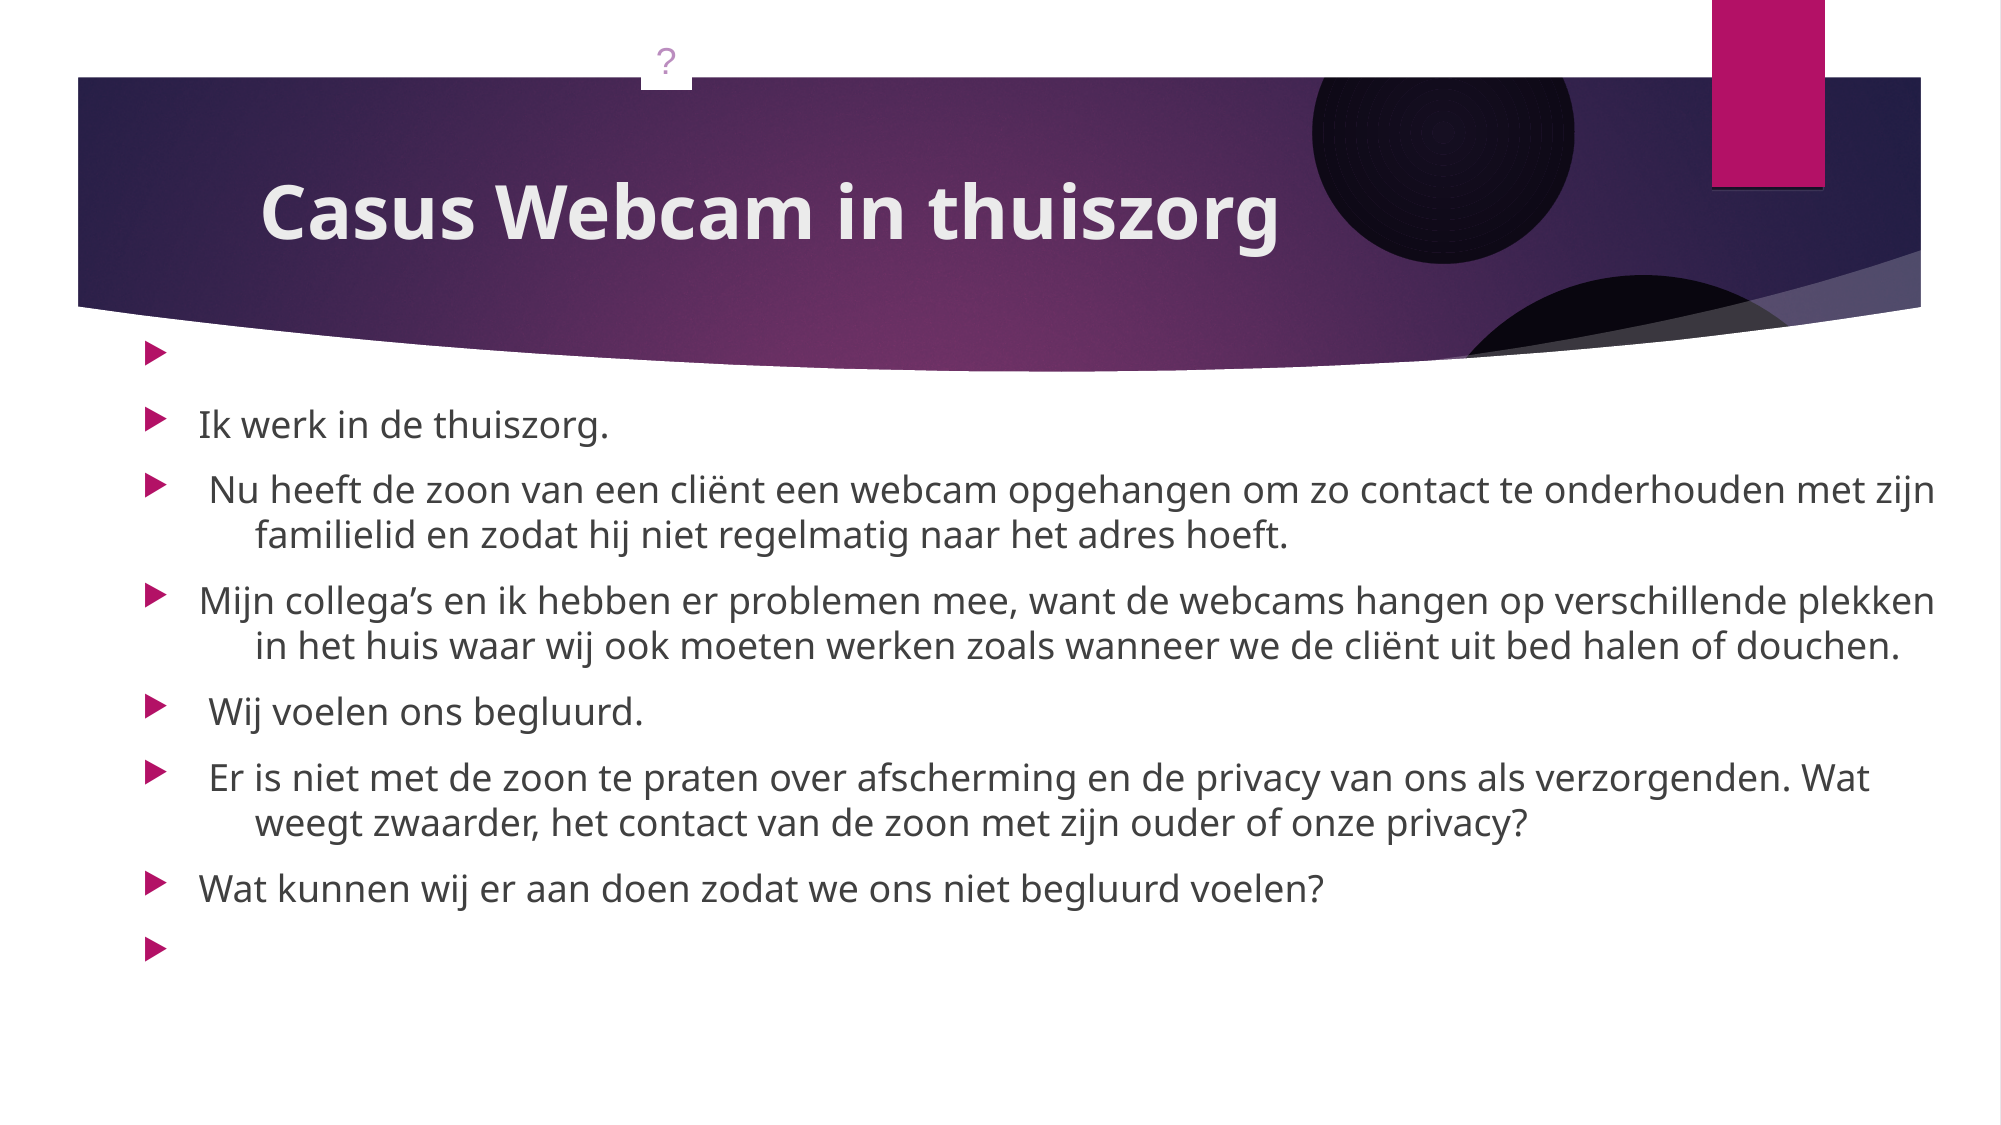

?
# Casus Webcam in thuiszorg
Ik werk in de thuiszorg.
 Nu heeft de zoon van een cliënt een webcam opgehangen om zo contact te onderhouden met zijn familielid en zodat hij niet regelmatig naar het adres hoeft.
Mijn collega’s en ik hebben er problemen mee, want de webcams hangen op verschillende plekken in het huis waar wij ook moeten werken zoals wanneer we de cliënt uit bed halen of douchen.
 Wij voelen ons begluurd.
 Er is niet met de zoon te praten over afscherming en de privacy van ons als verzorgenden. Wat weegt zwaarder, het contact van de zoon met zijn ouder of onze privacy?
Wat kunnen wij er aan doen zodat we ons niet begluurd voelen?